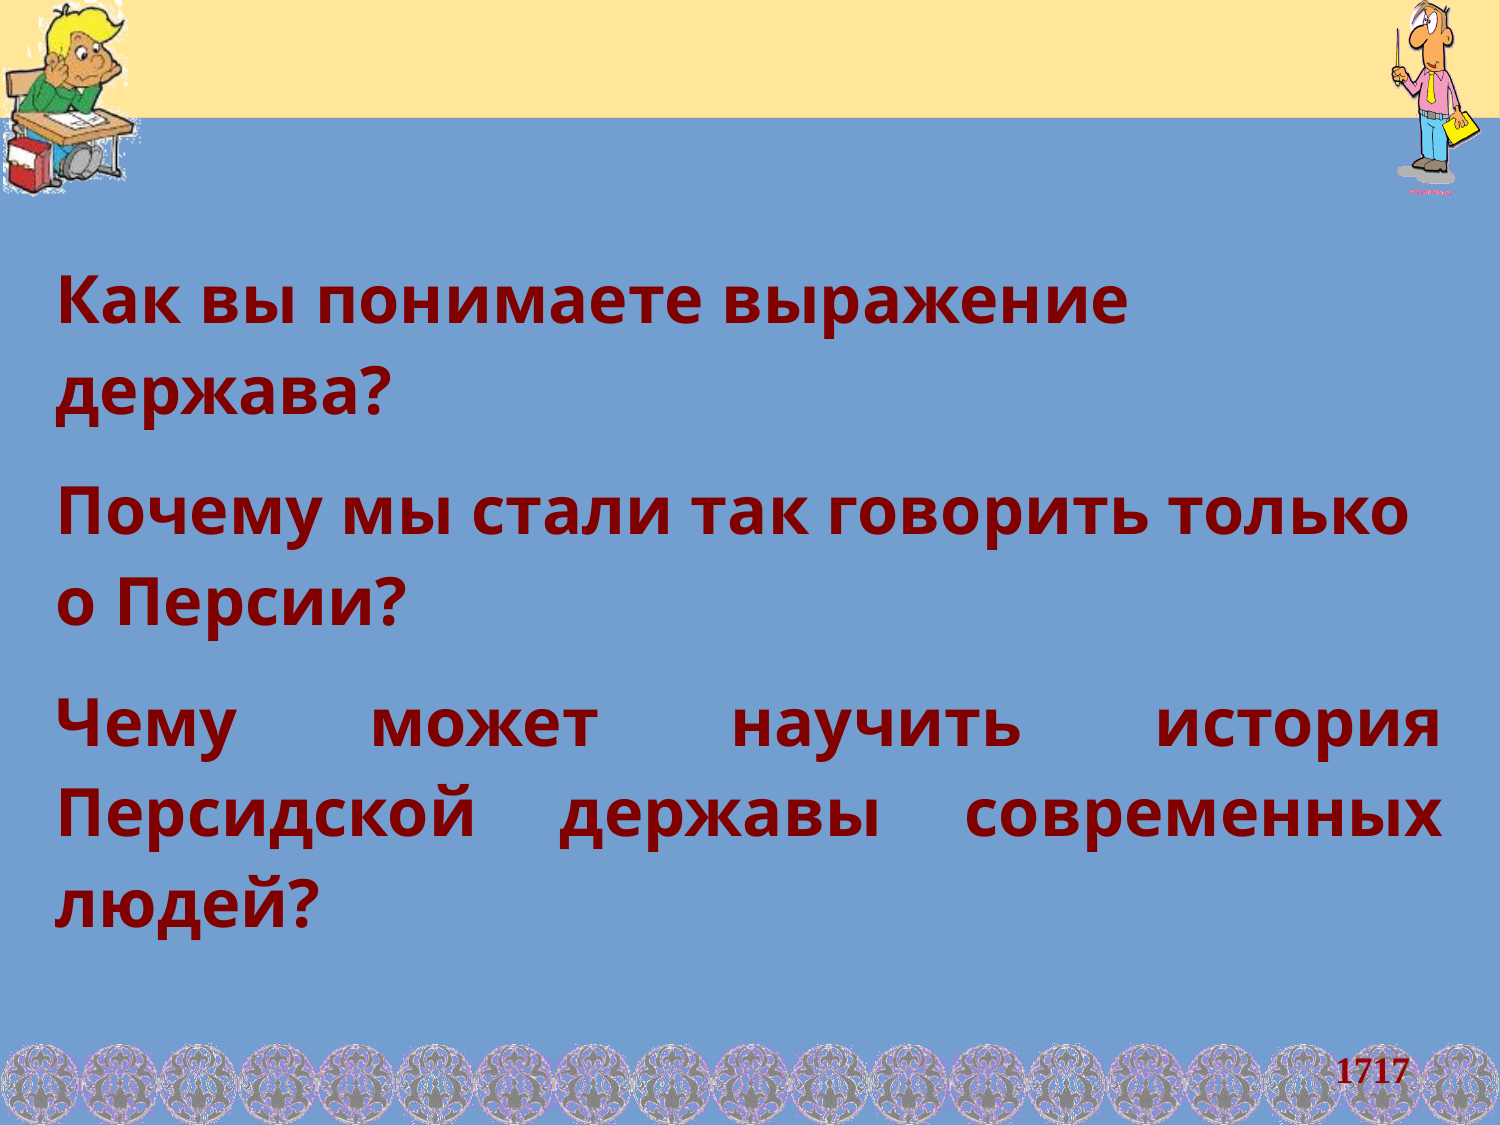

# Как вы понимаете выражение держава?
Почему мы стали так говорить только о Персии?
Чему может научить история Персидской державы современных людей?